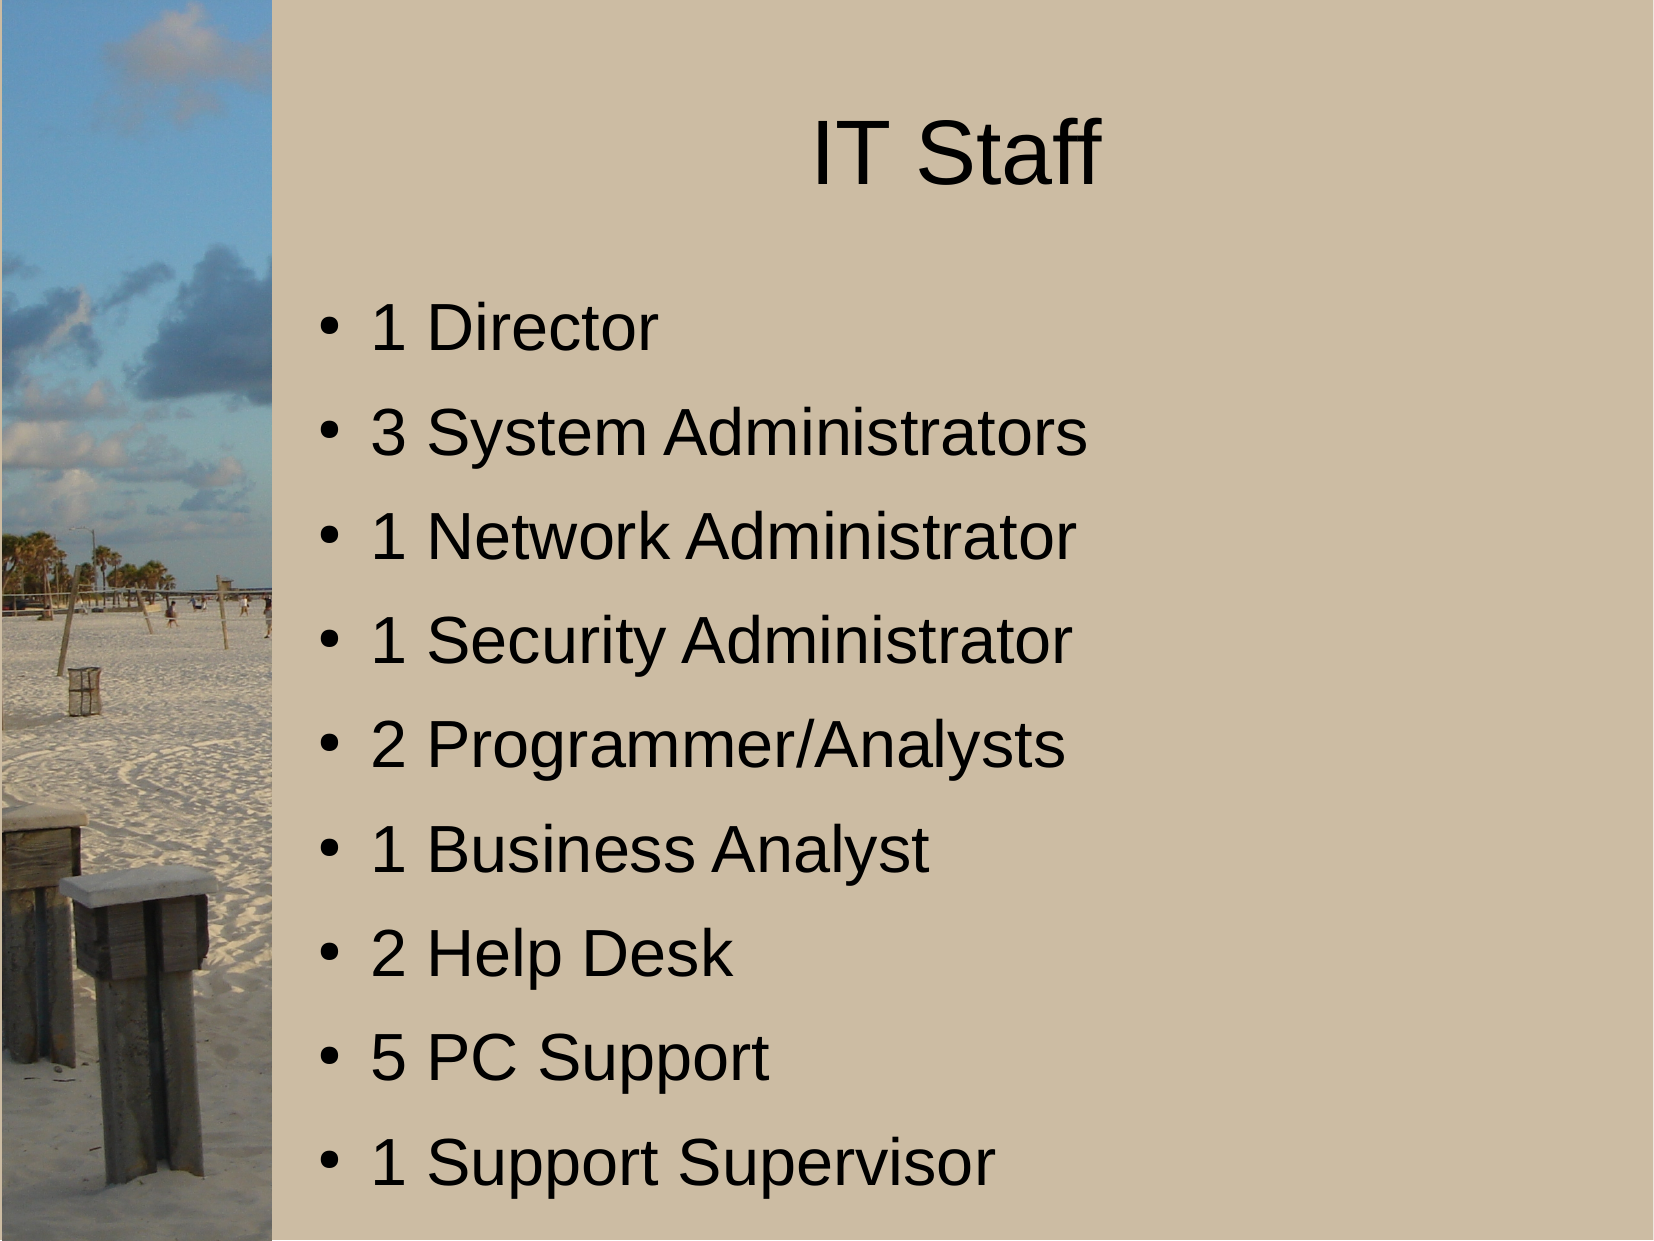

# IT Staff
1 Director
3 System Administrators
1 Network Administrator
1 Security Administrator
2 Programmer/Analysts
1 Business Analyst
2 Help Desk
5 PC Support
1 Support Supervisor